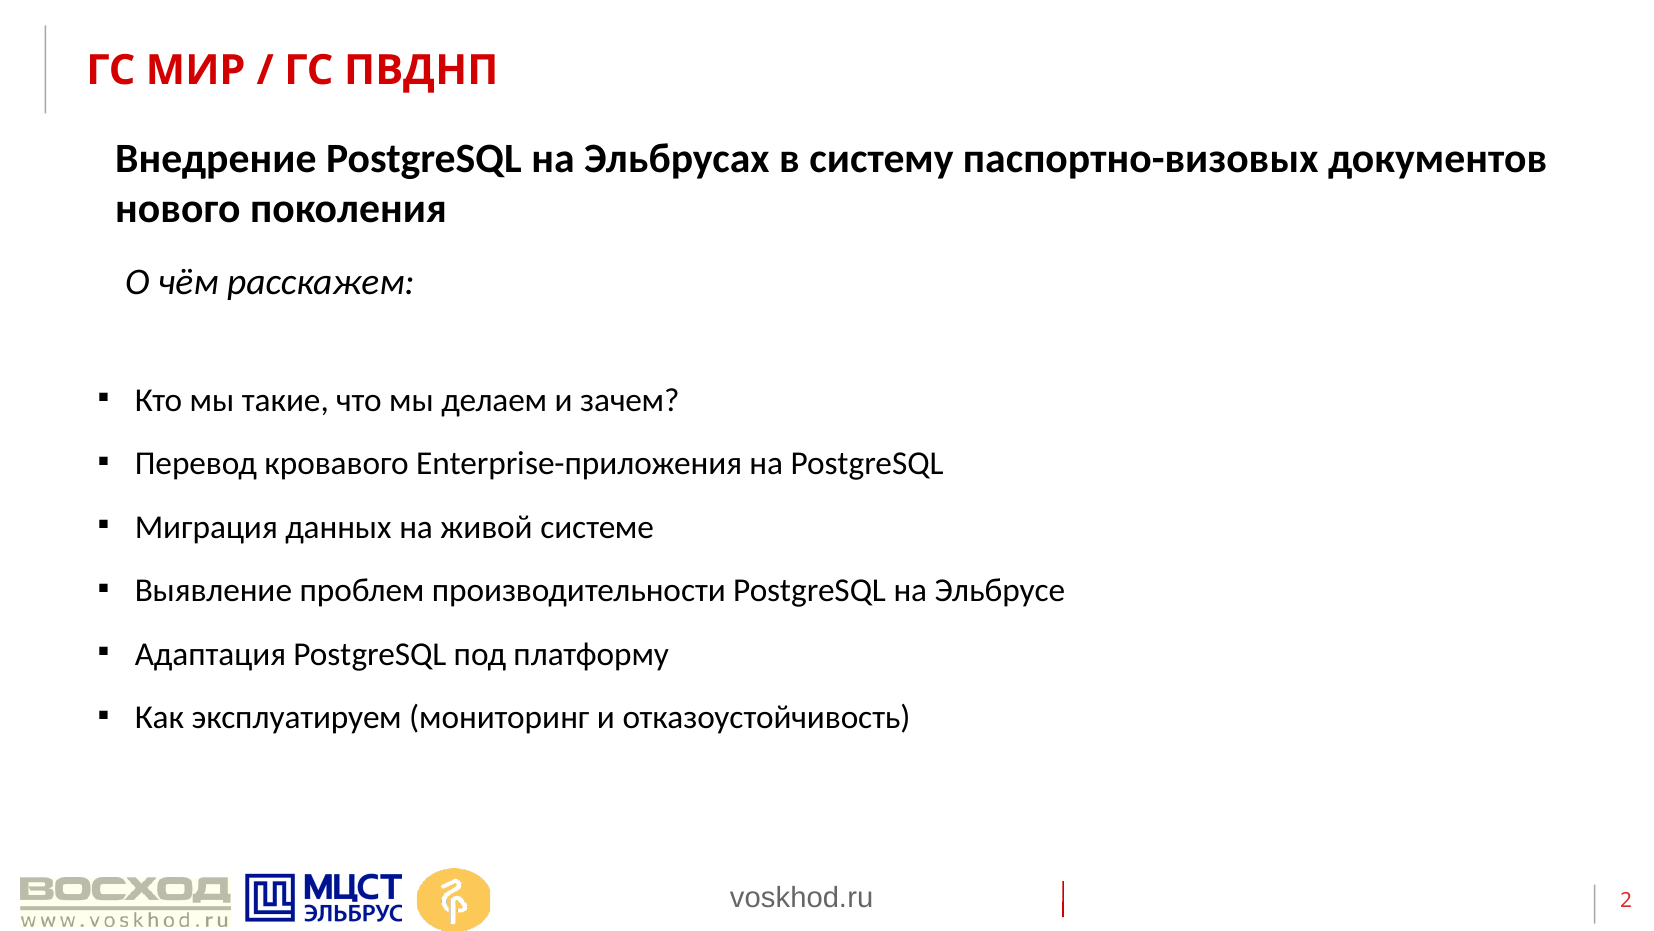

# ГС МИР / ГС ПВДНП
Внедрение PostgreSQL на Эльбрусах в систему паспортно-визовых документов нового поколения
 О чём расскажем:
Кто мы такие, что мы делаем и зачем?
Перевод кровавого Enterprise-приложения на PostgreSQL
Миграция данных на живой системе
Выявление проблем производительности PostgreSQL на Эльбрусе
Адаптация PostgreSQL под платформу
Как эксплуатируем (мониторинг и отказоустойчивость)